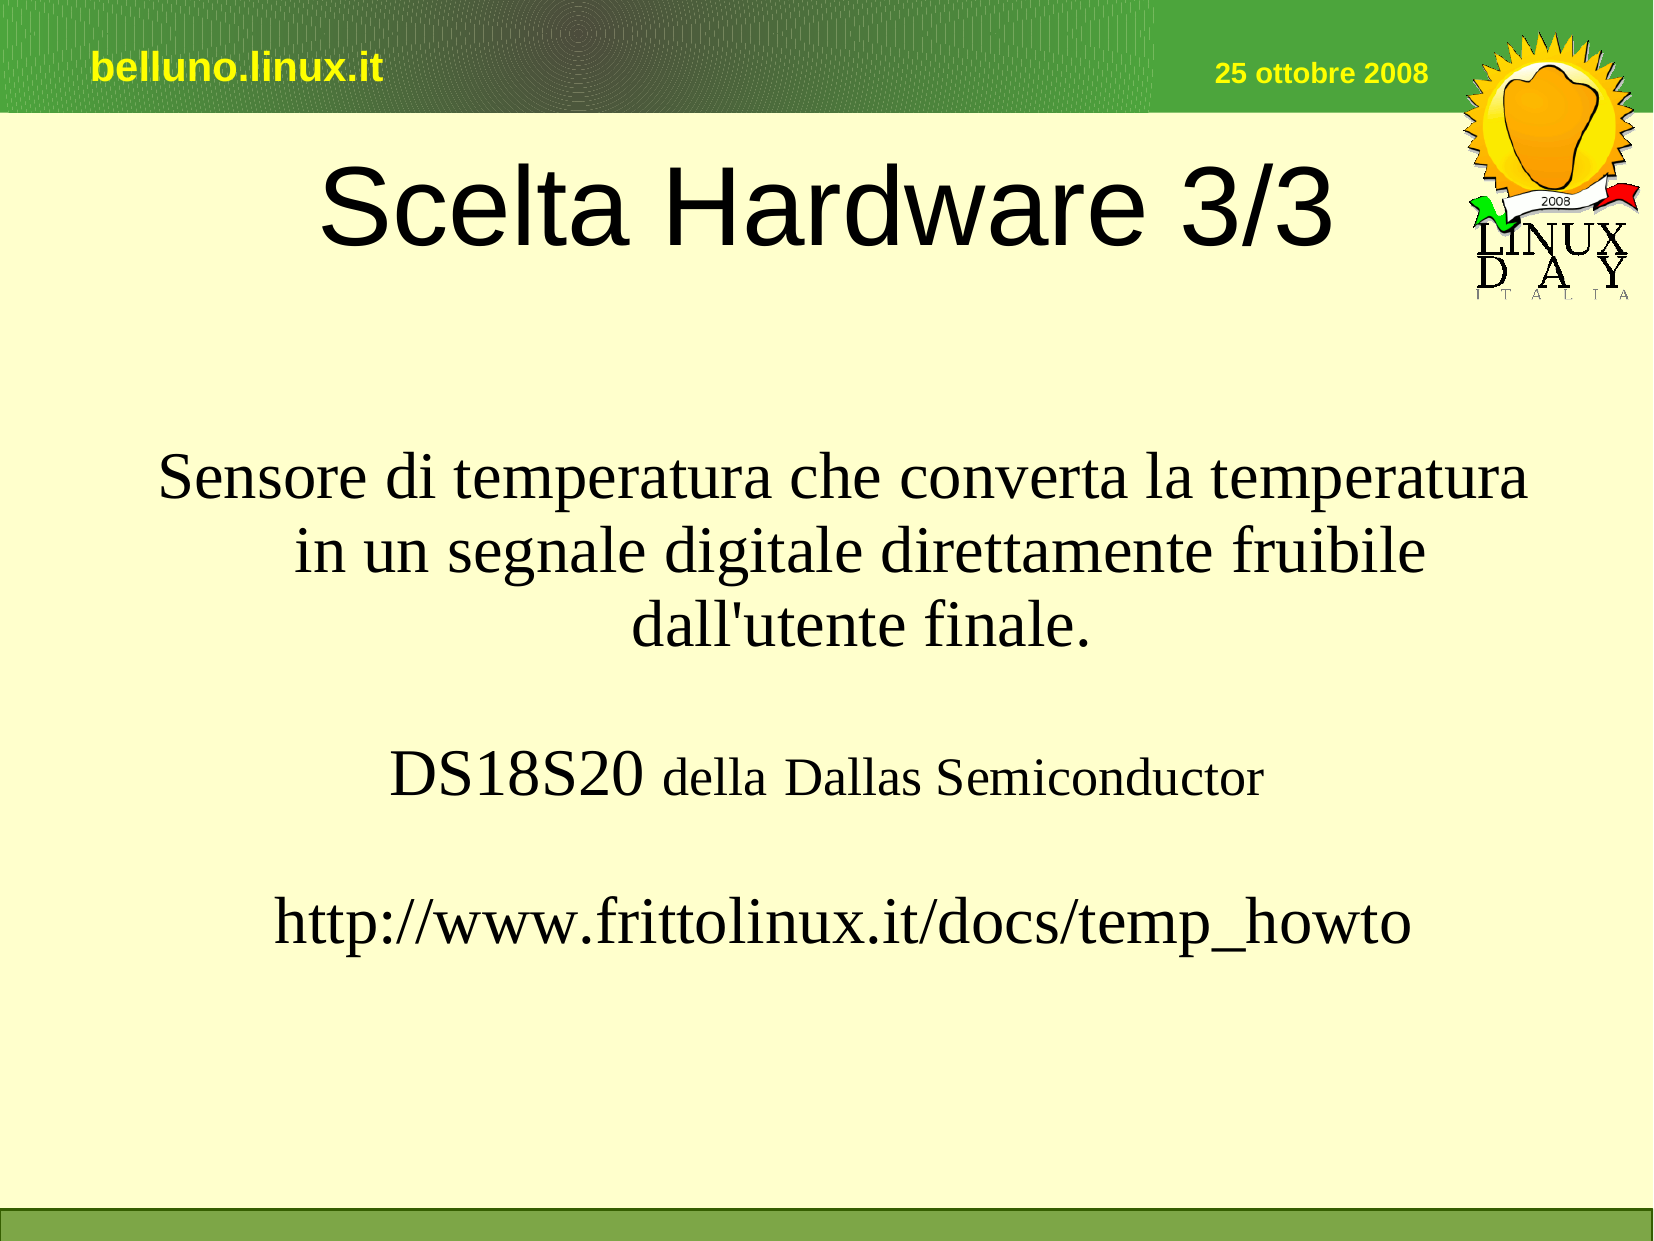

# Scelta Hardware 3/3
Sensore di temperatura che converta la temperatura in un segnale digitale direttamente fruibile dall'utente finale.
DS18S20 della Dallas Semiconductor
http://www.frittolinux.it/docs/temp_howto